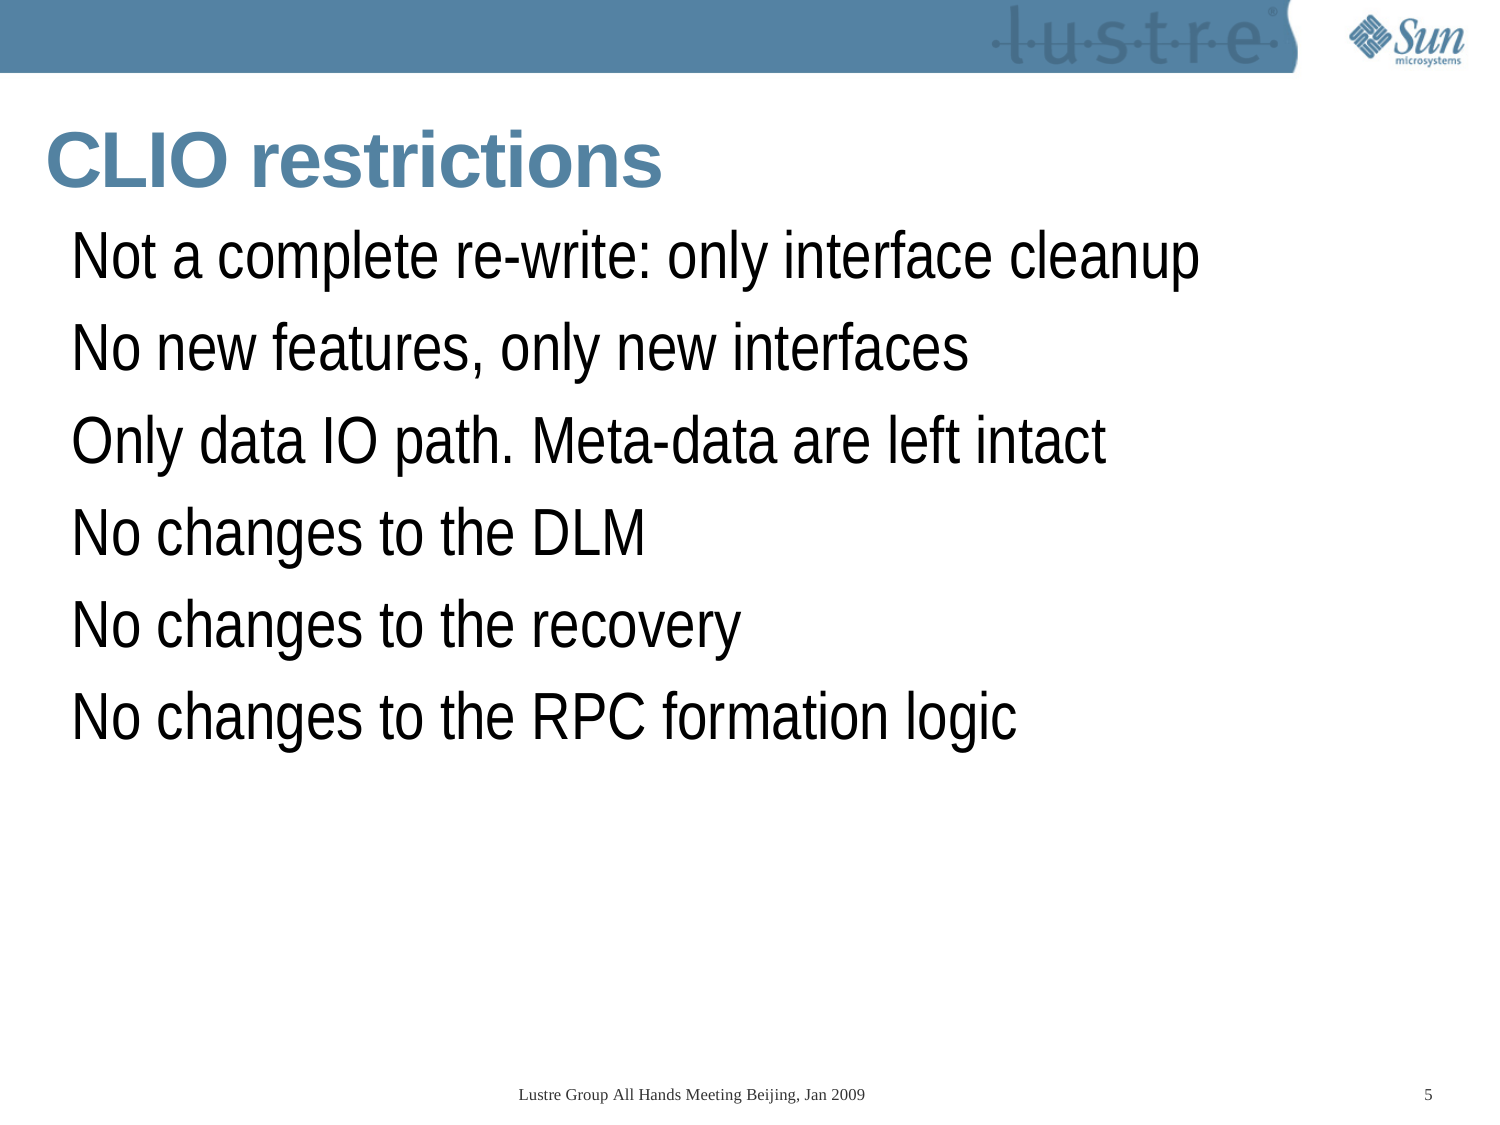

# CLIO restrictions
Not a complete re-write: only interface cleanup
No new features, only new interfaces
Only data IO path. Meta-data are left intact
No changes to the DLM
No changes to the recovery
No changes to the RPC formation logic